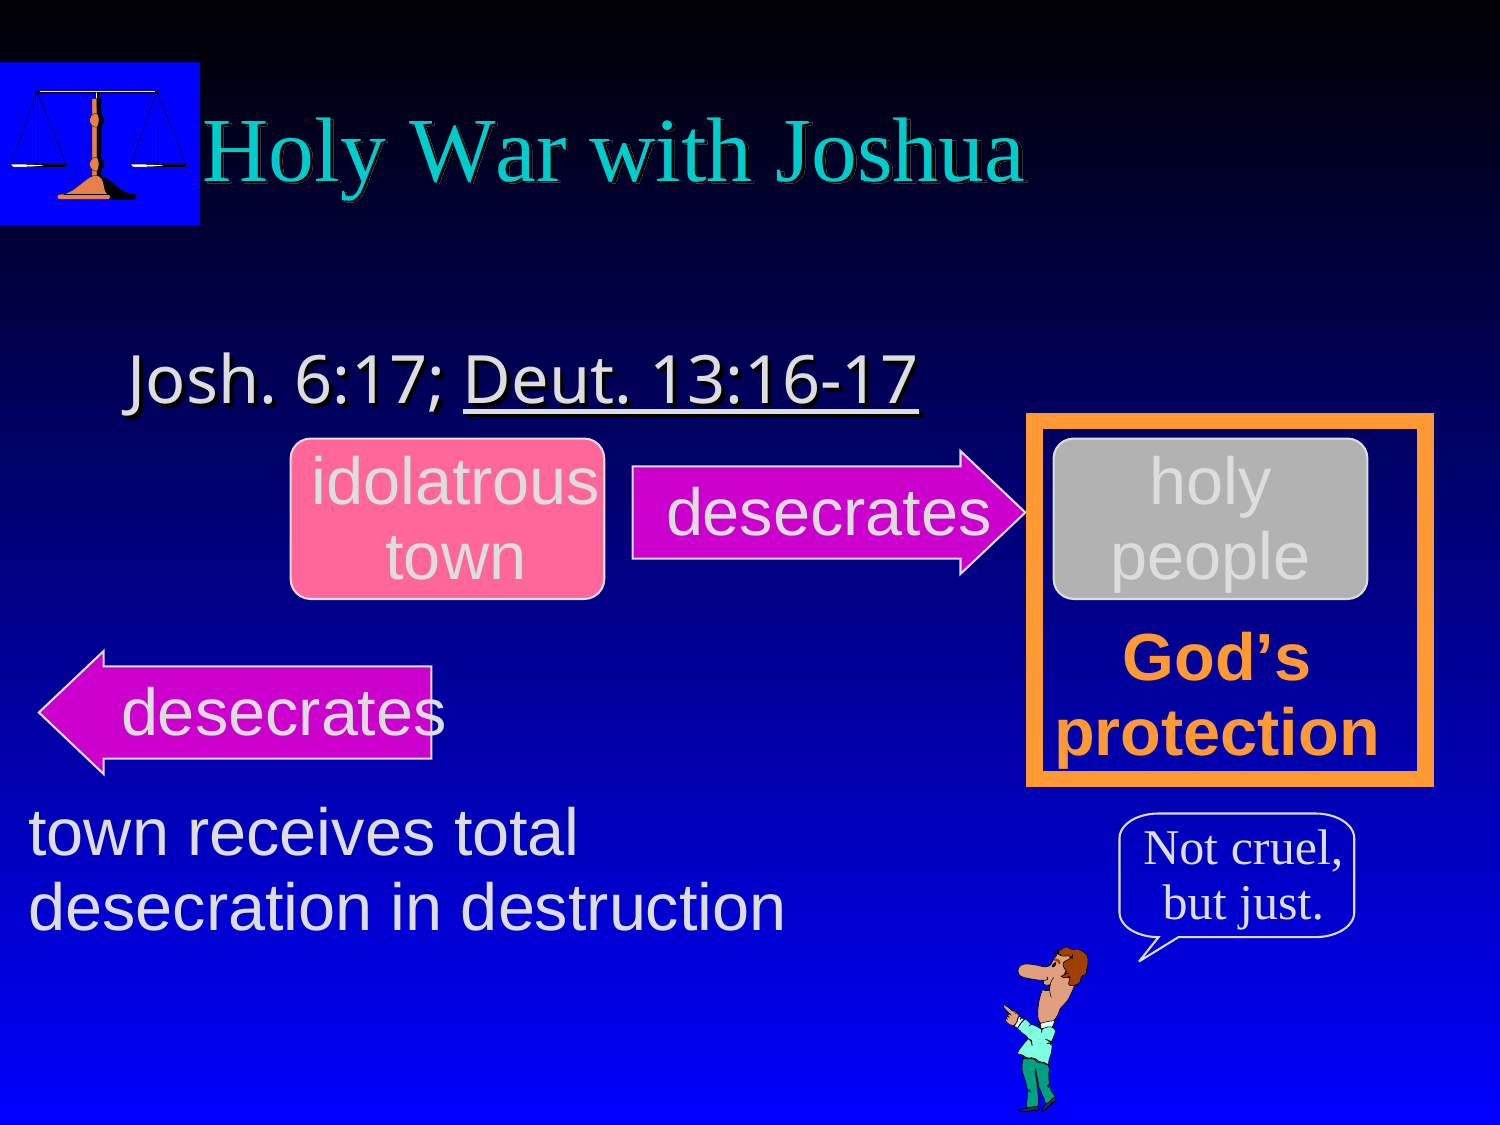

# Holy War with Joshua
Josh. 6:17; Deut. 13:16-17
idolatrous
town
holy
people
 desecrates
God’s protection
 desecrates
town receives total desecration in destruction
Not cruel,
but just.